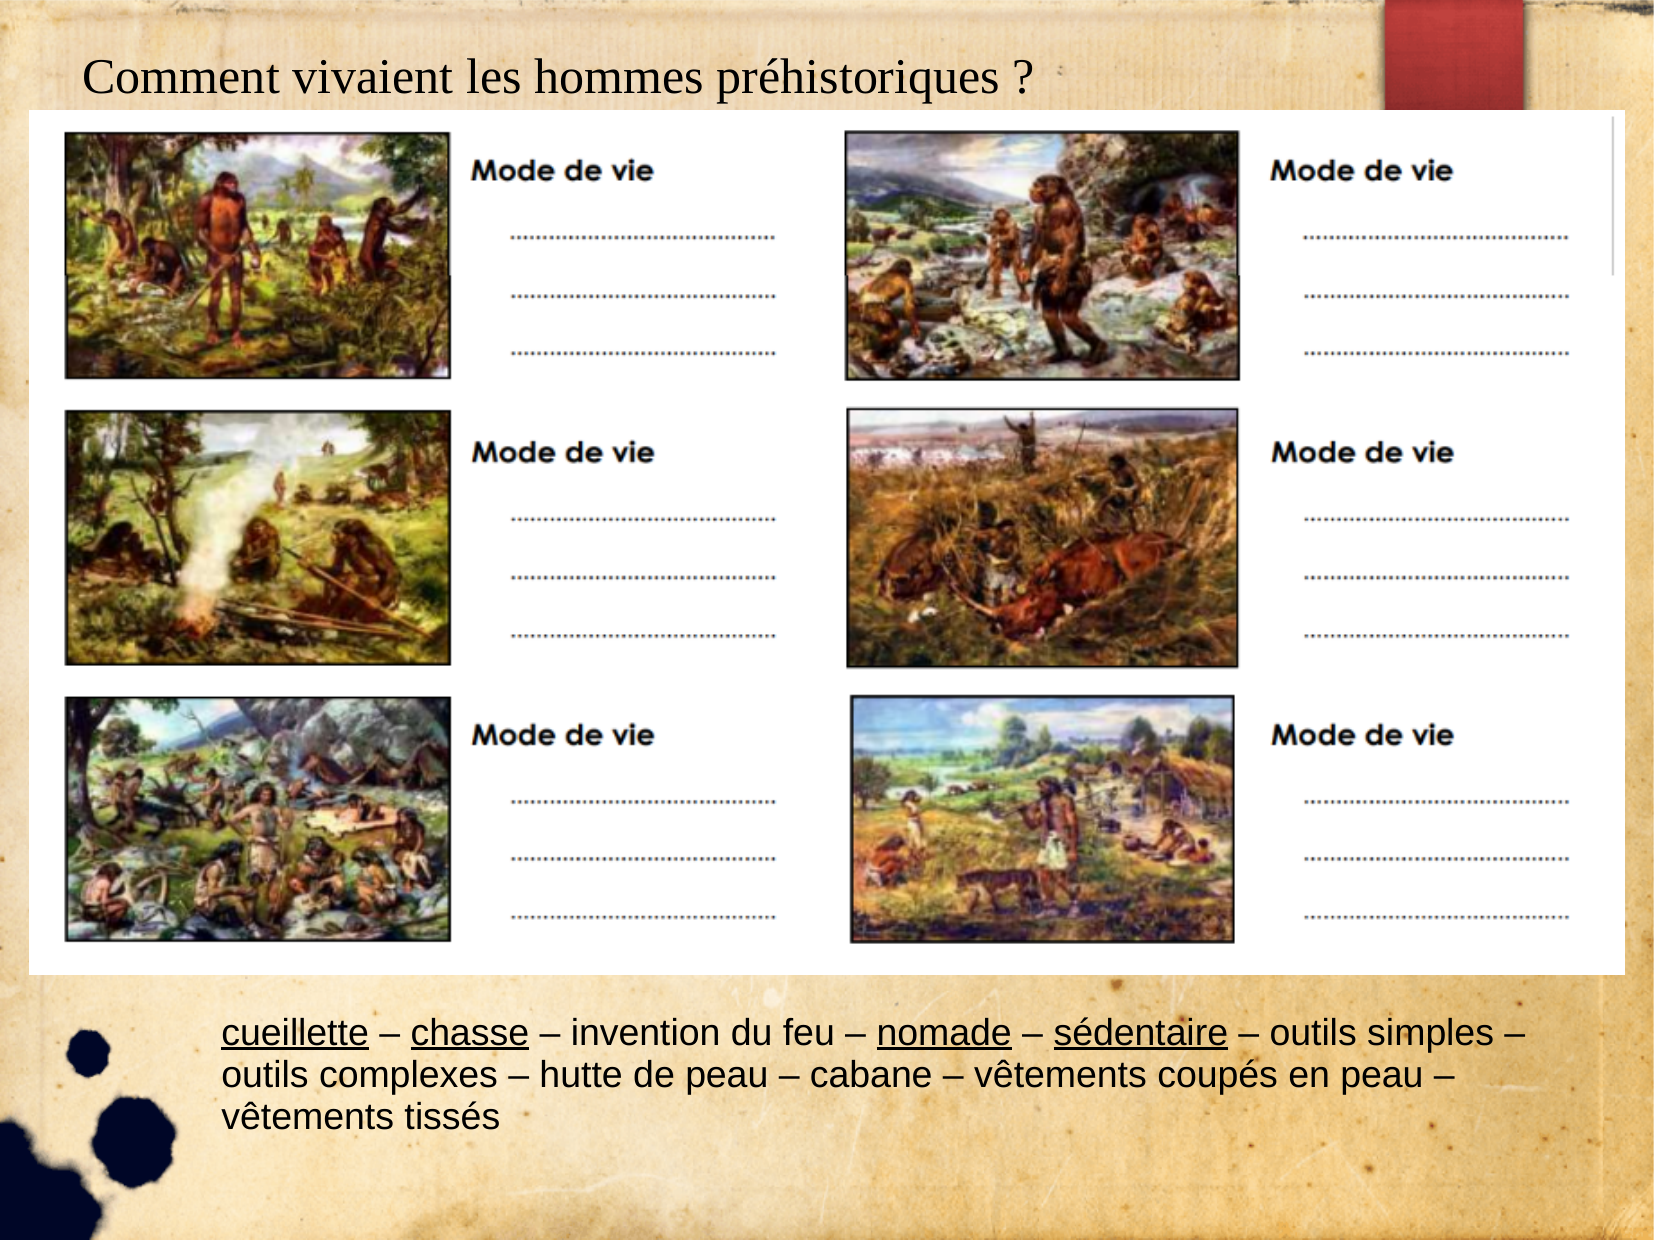

# Comment vivaient les hommes préhistoriques ?
cueillette – chasse – invention du feu – nomade – sédentaire – outils simples – outils complexes – hutte de peau – cabane – vêtements coupés en peau – vêtements tissés